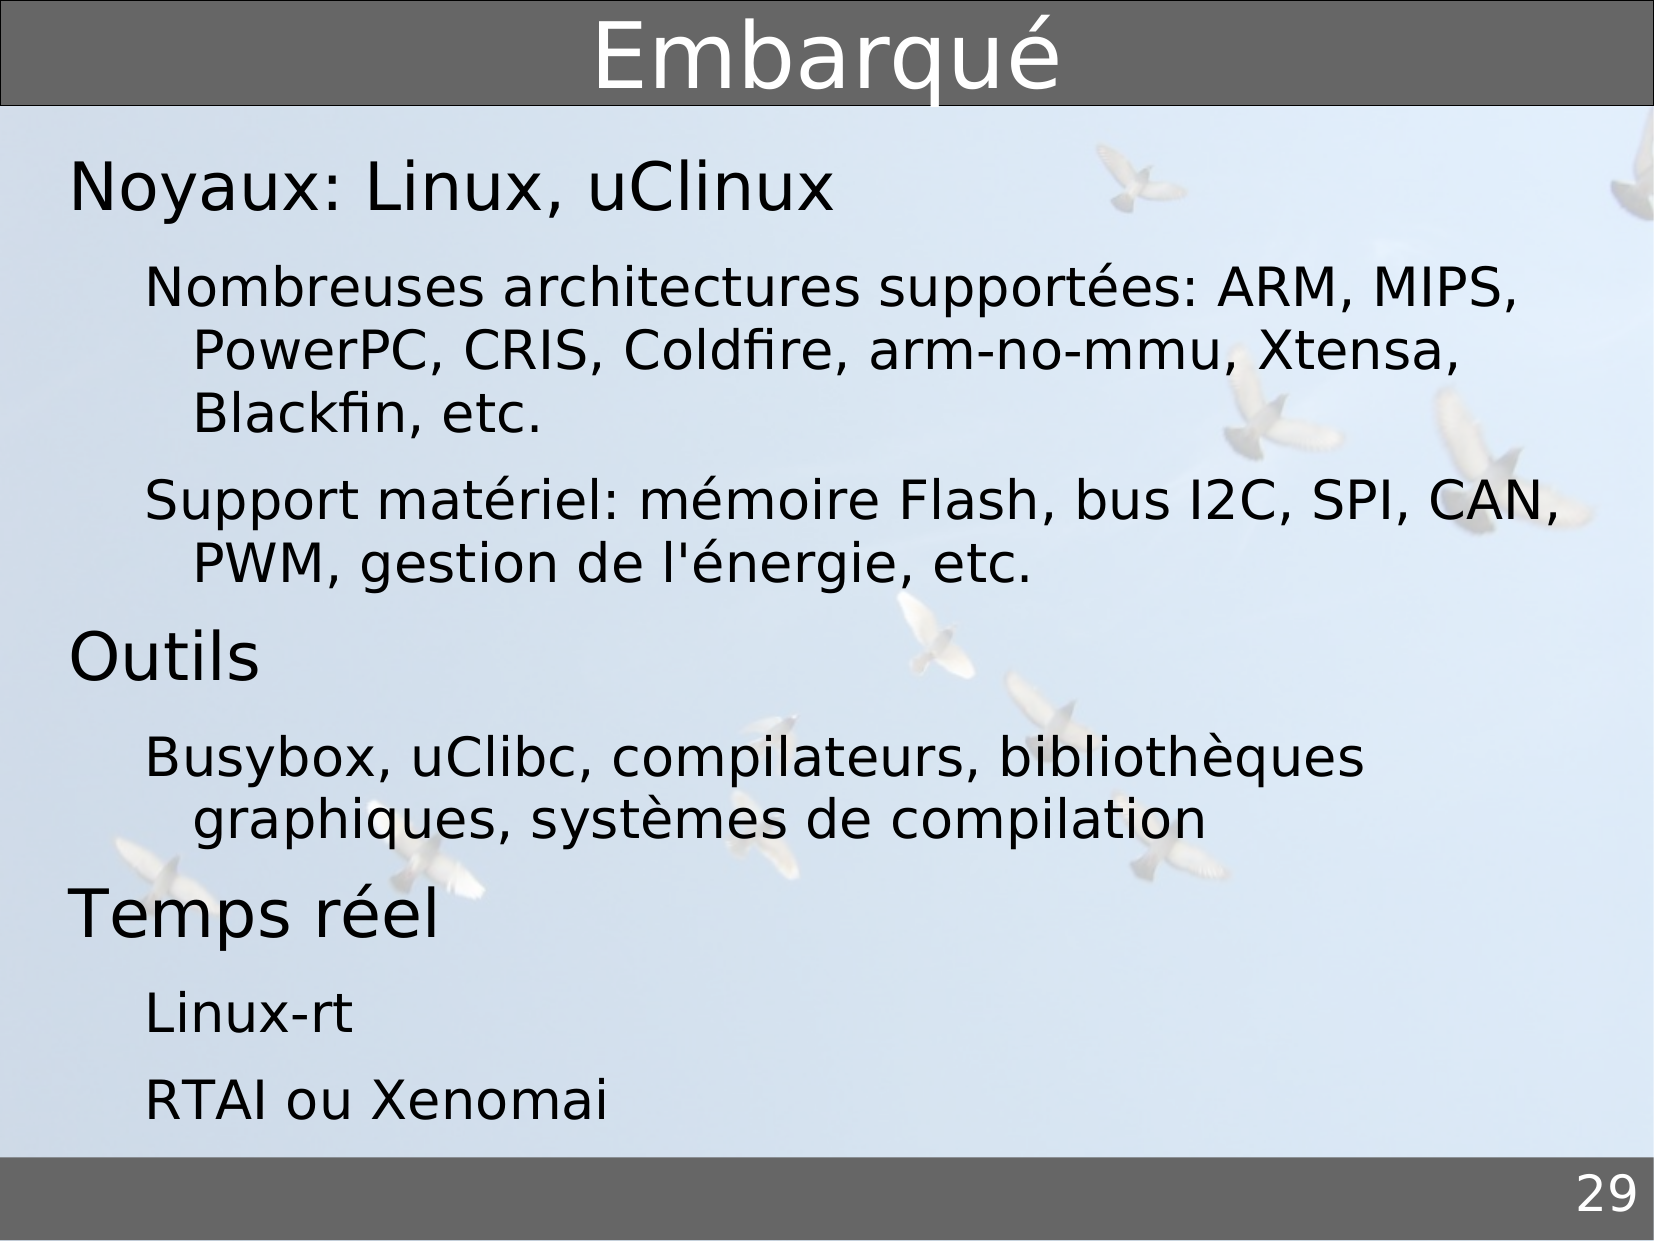

# Embarqué
Noyaux: Linux, uClinux
Nombreuses architectures supportées: ARM, MIPS, PowerPC, CRIS, Coldfire, arm-no-mmu, Xtensa, Blackfin, etc.
Support matériel: mémoire Flash, bus I2C, SPI, CAN, PWM, gestion de l'énergie, etc.
Outils
Busybox, uClibc, compilateurs, bibliothèques graphiques, systèmes de compilation
Temps réel
Linux-rt
RTAI ou Xenomai